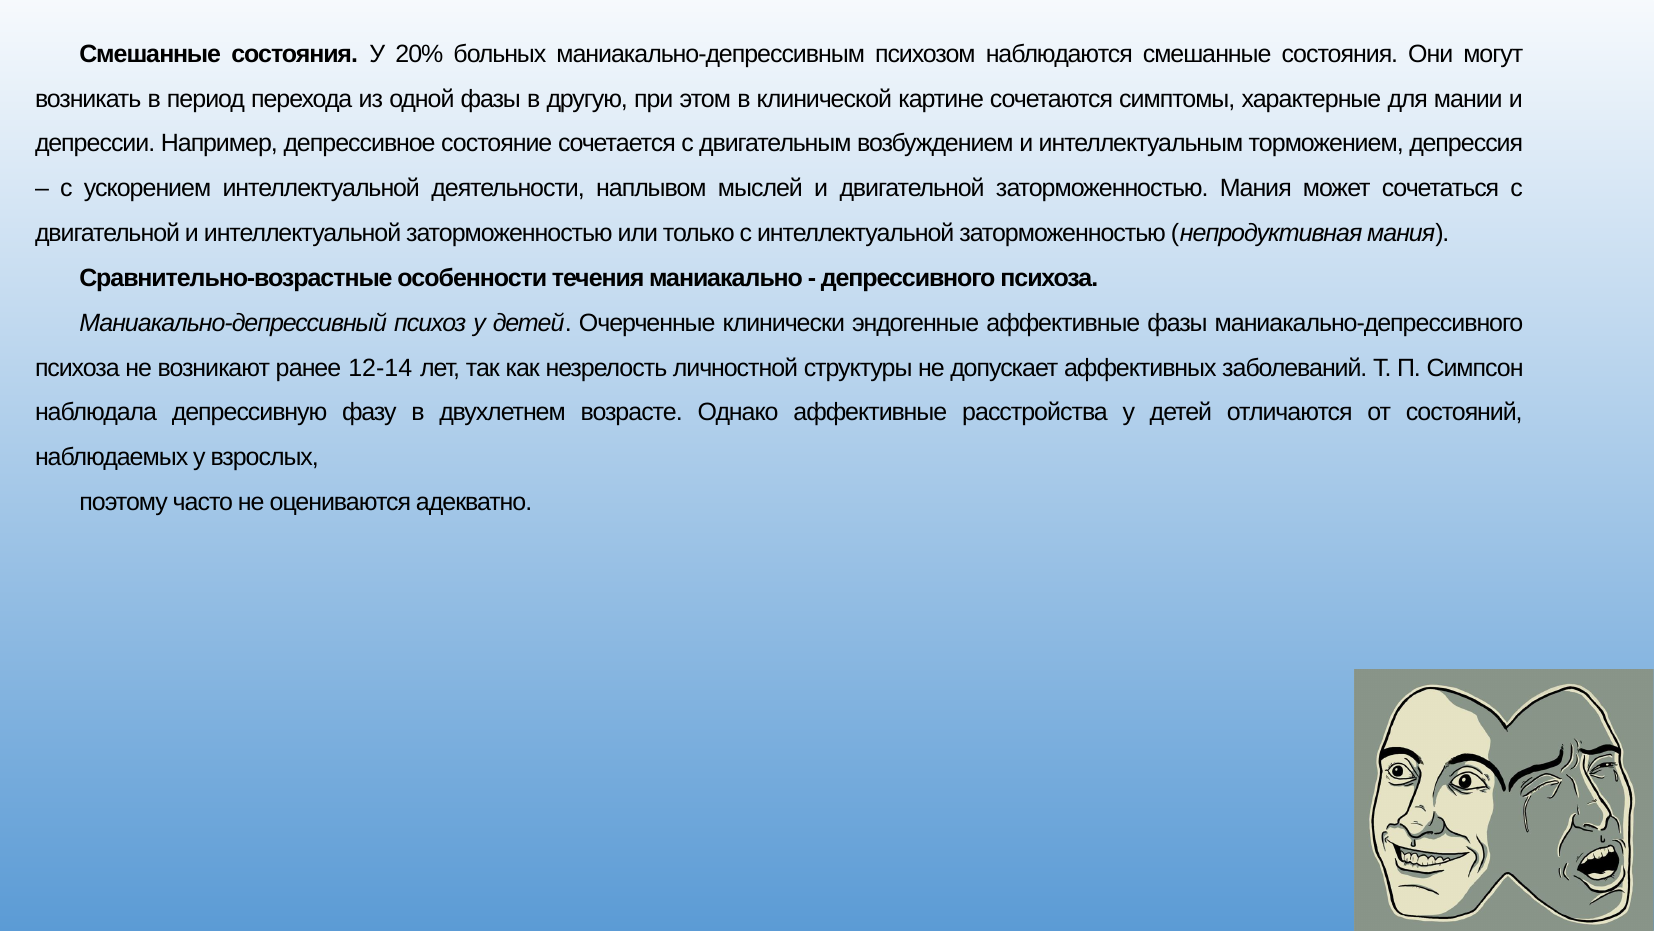

#
Смешанные состояния. У 20% больных маниакально-депрессивным психозом наблюдаются смешанные состояния. Они могут возникать в период перехода из одной фазы в другую, при этом в клинической картине сочетаются симптомы, характерные для мании и депрессии. Например, депрессивное состояние сочетается с двигательным возбуждением и интеллектуальным торможением, депрессия – с ускорением интеллектуальной деятельности, наплывом мыслей и двигательной заторможенностью. Мания может сочетаться с двигательной и интеллектуальной заторможенностью или только с интеллектуальной заторможенностью (непродуктивная мания).
Сравнительно-возрастные особенности течения маниакально - депрессивного психоза.
Маниакально-депрессивный психоз у детей. Очерченные клинически эндогенные аффективные фазы маниакально-депрессивного психоза не возникают ранее 12-14 лет, так как незрелость личностной структуры не допускает аффективных заболеваний. Т. П. Симпсон наблюдала депрессивную фазу в двухлетнем возрасте. Однако аффективные расстройства у детей отличаются от состояний, наблюдаемых у взрослых,
поэтому часто не оцениваются адекватно.